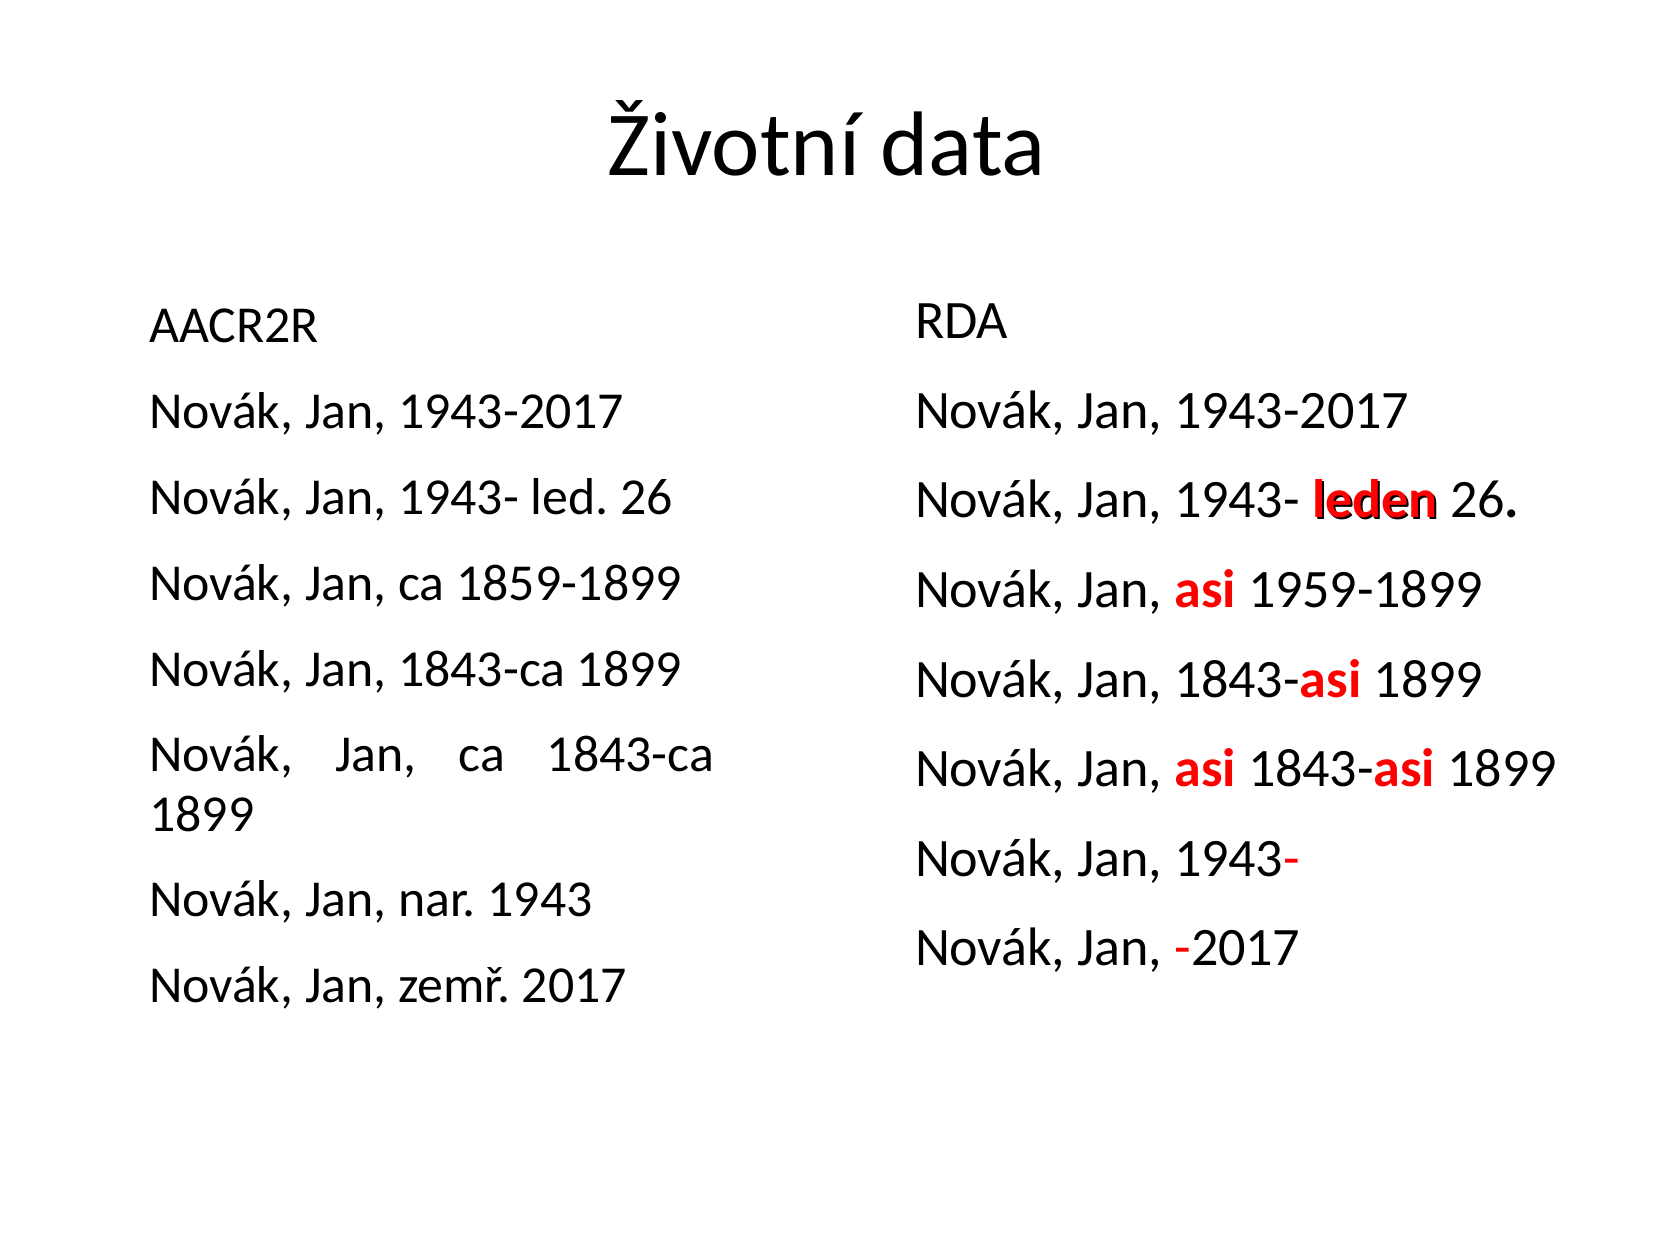

# Životní data
RDA
Novák, Jan, 1943-2017
Novák, Jan, 1943- leden 26.
Novák, Jan, asi 1959-1899
Novák, Jan, 1843-asi 1899
Novák, Jan, asi 1843-asi 1899
Novák, Jan, 1943-
Novák, Jan, -2017
AACR2R
Novák, Jan, 1943-2017
Novák, Jan, 1943- led. 26
Novák, Jan, ca 1859-1899
Novák, Jan, 1843-ca 1899
Novák, Jan, ca 1843-ca 1899
Novák, Jan, nar. 1943
Novák, Jan, zemř. 2017